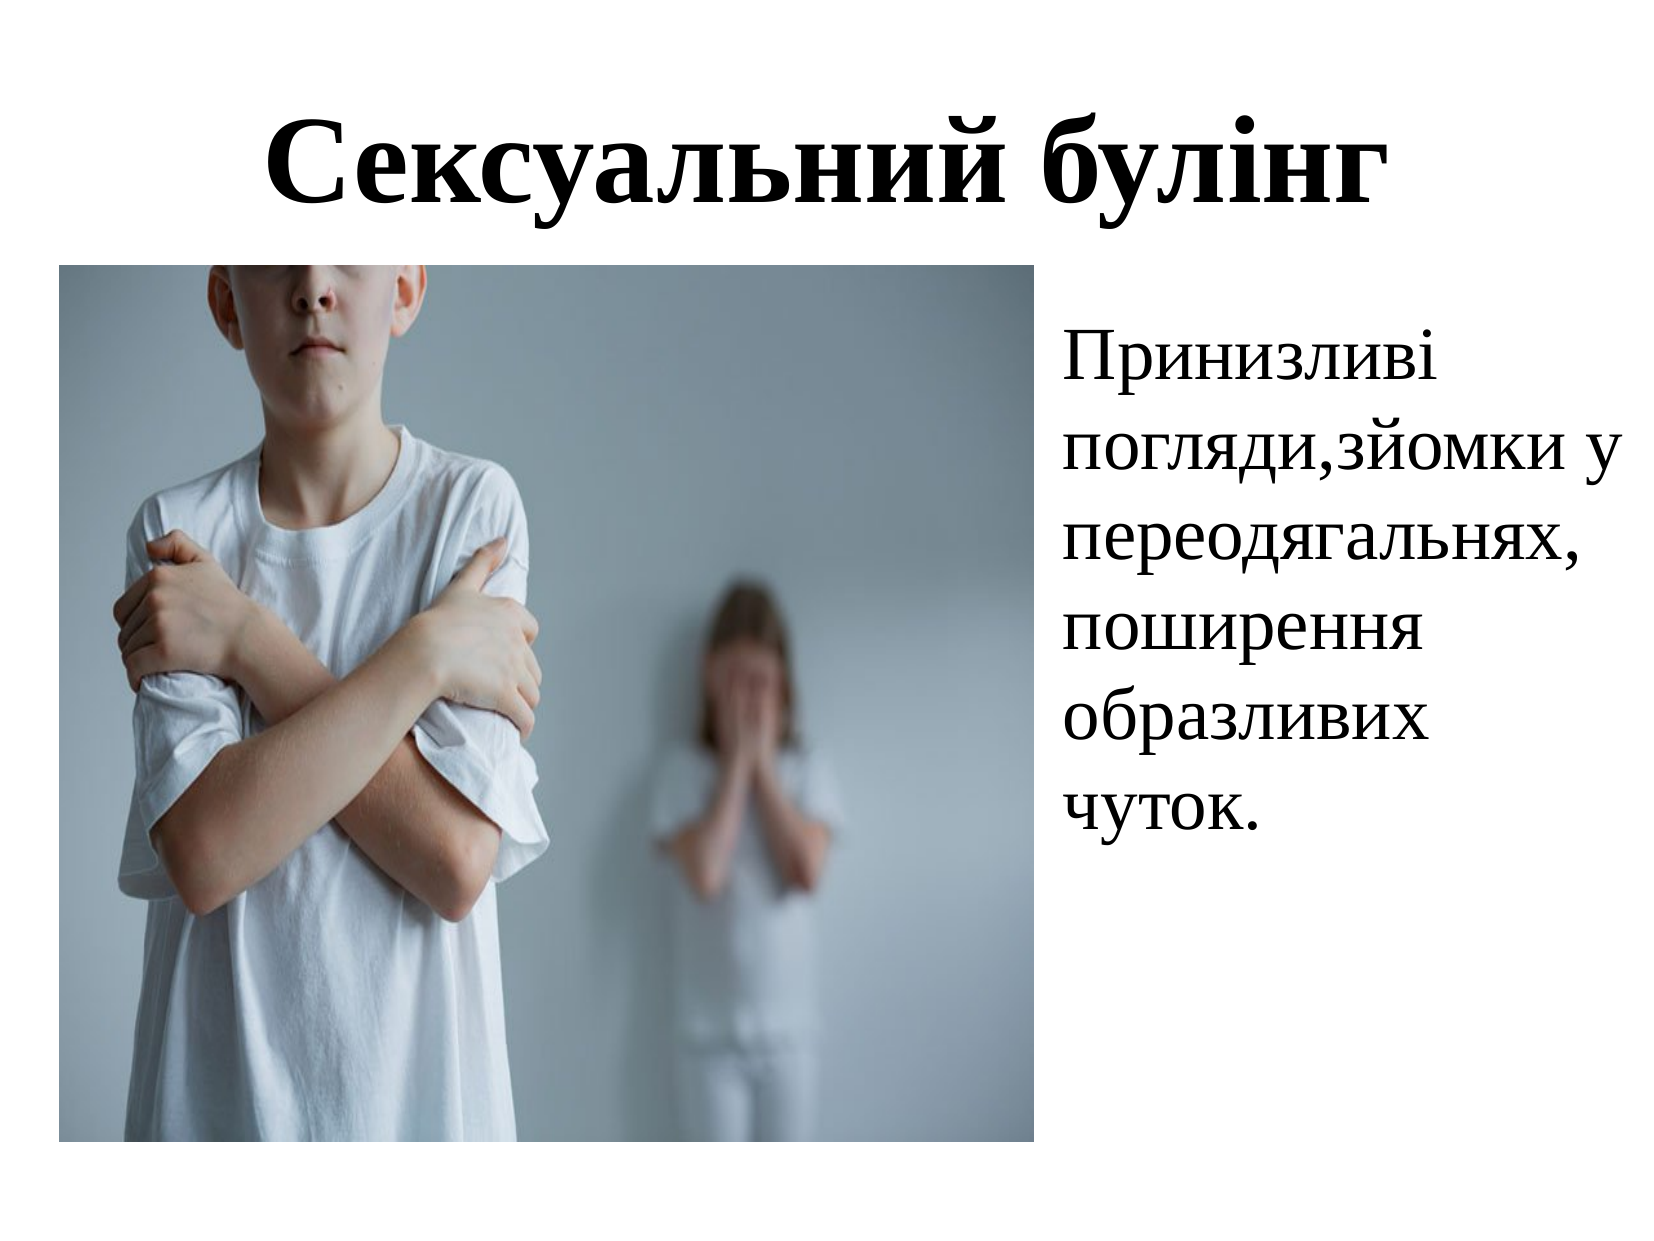

# Сексуальний булінг
Принизливі погляди,зйомки у переодягальнях, поширення образливих чуток.